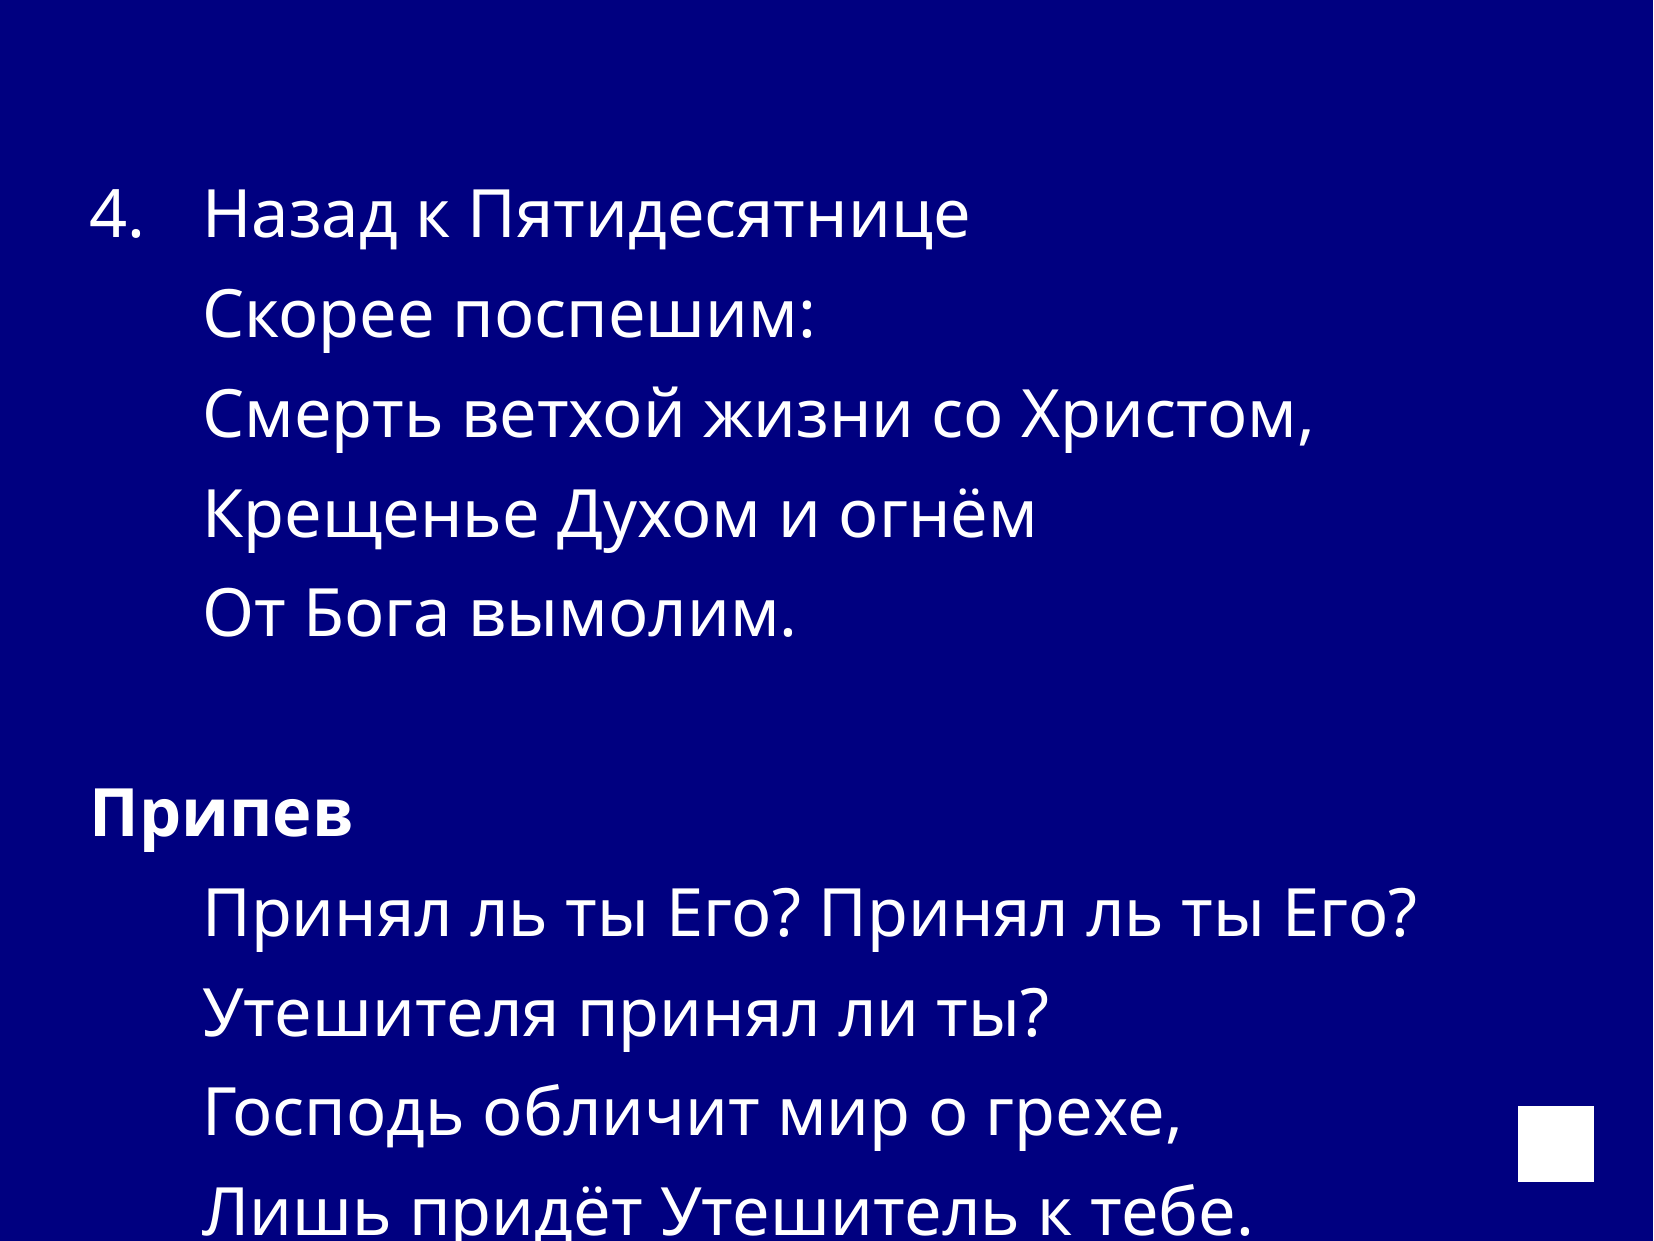

4.	Назад к Пятидесятнице
	Скорее поспешим:
	Смерть ветхой жизни со Христом,
	Крещенье Духом и огнём
	От Бога вымолим.
Припев
	Принял ль ты Его? Принял ль ты Его?
	Утешителя принял ли ты?
	Господь обличит мир о грехе,
	Лишь придёт Утешитель к тебе.